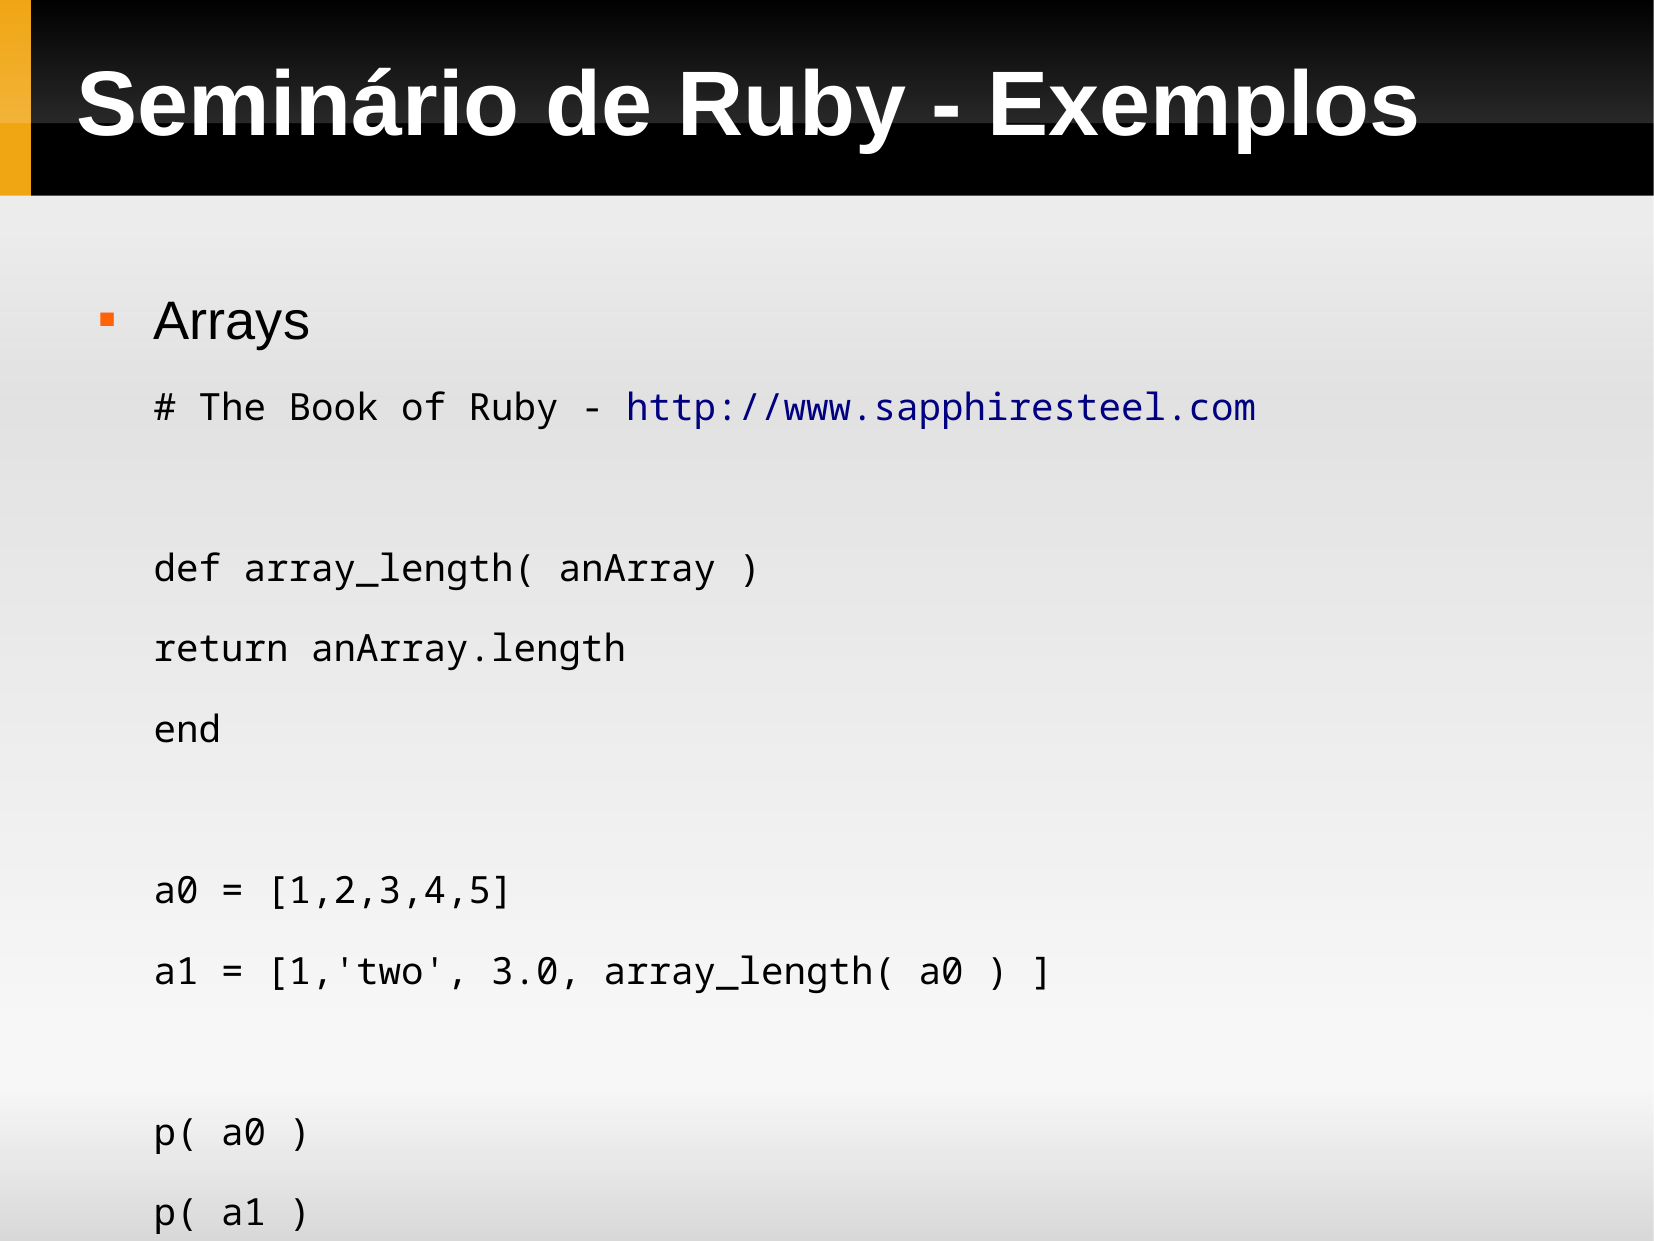

# Seminário de Ruby - Exemplos
Arrays
# The Book of Ruby - http://www.sapphiresteel.com
def array_length( anArray )
return anArray.length
end
a0 = [1,2,3,4,5]
a1 = [1,'two', 3.0, array_length( a0 ) ]
p( a0 )
p( a1 )
puts( "Item index #0 of a1 is #{a1[0]}, item #3 is #{a1[3]}" )